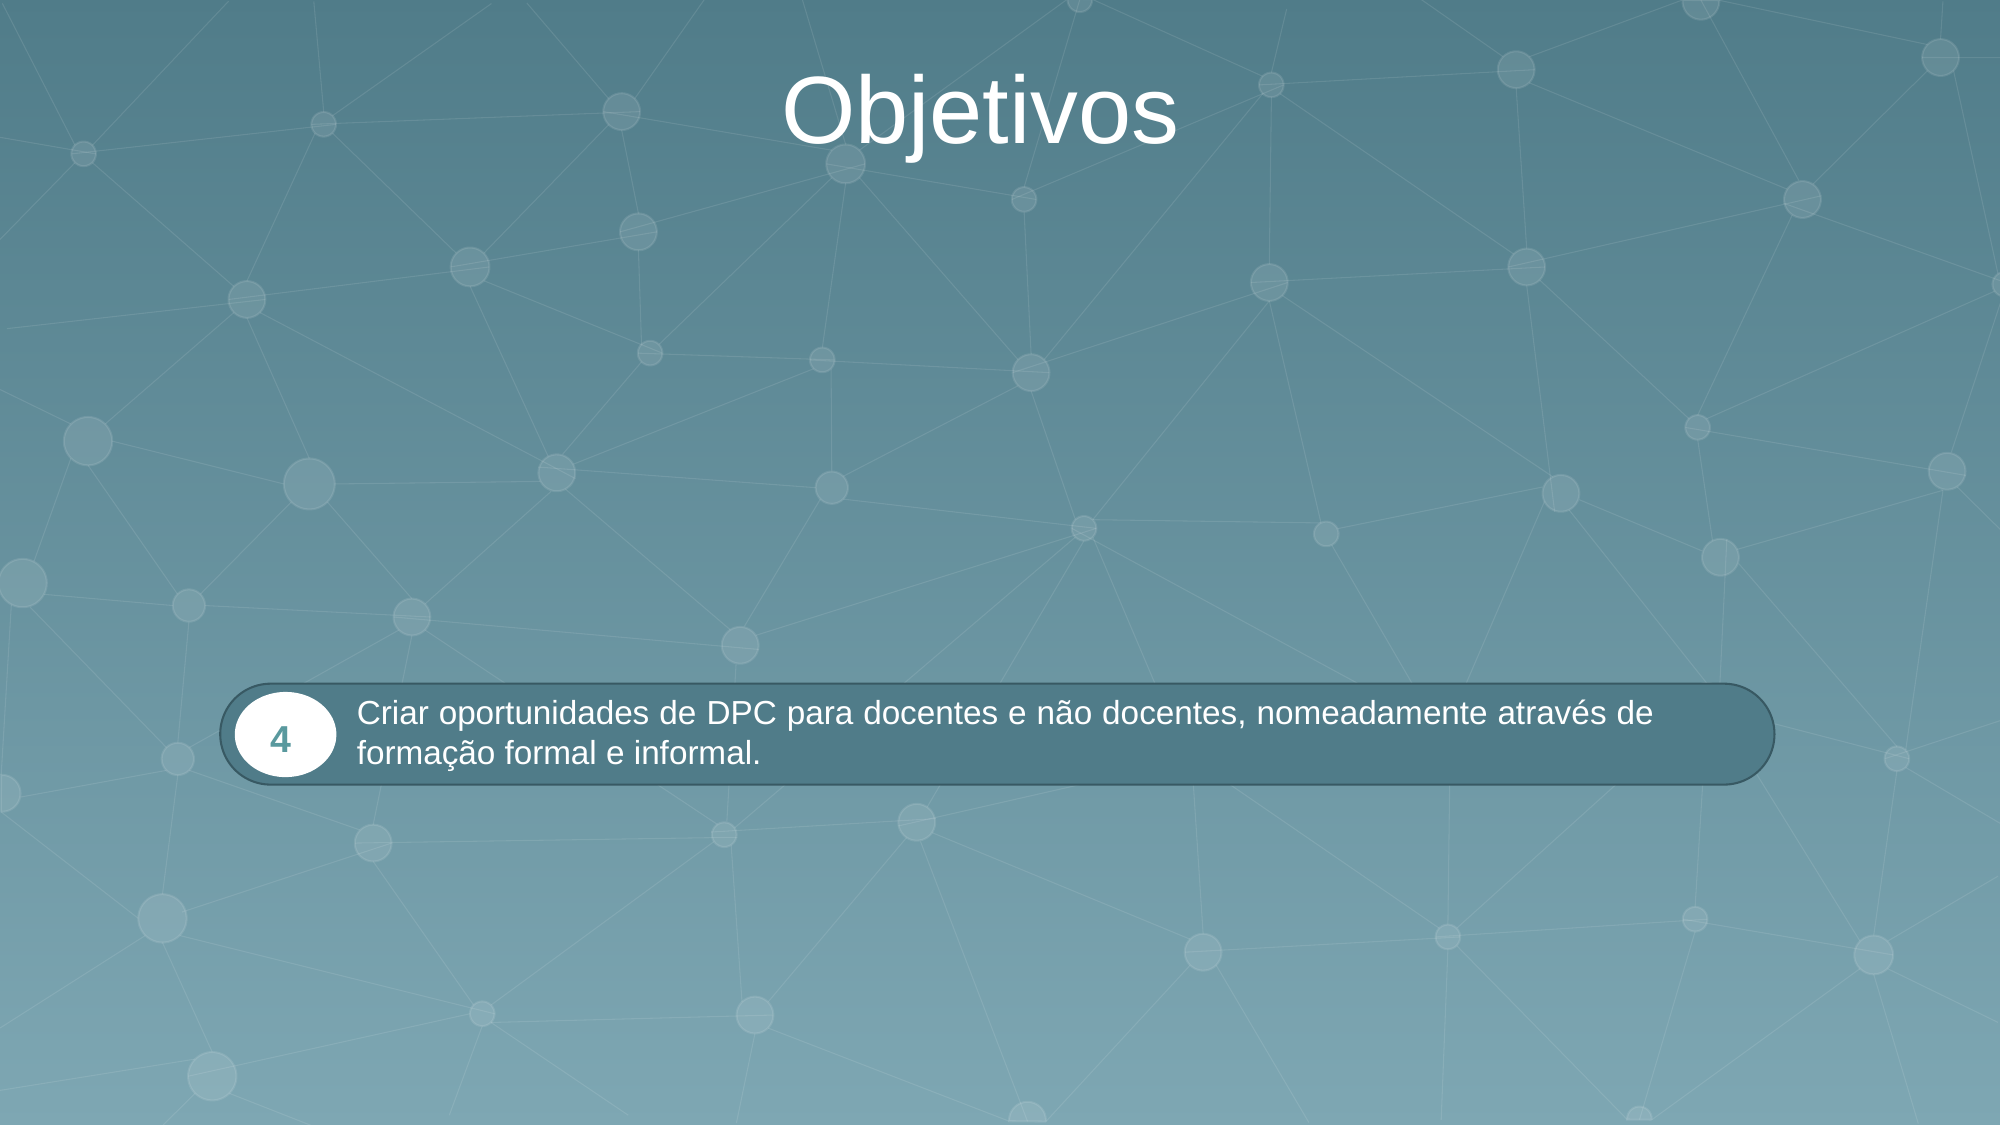

# Objetivos
Criar oportunidades de DPC para docentes e não docentes, nomeadamente através de formação formal e informal.
4